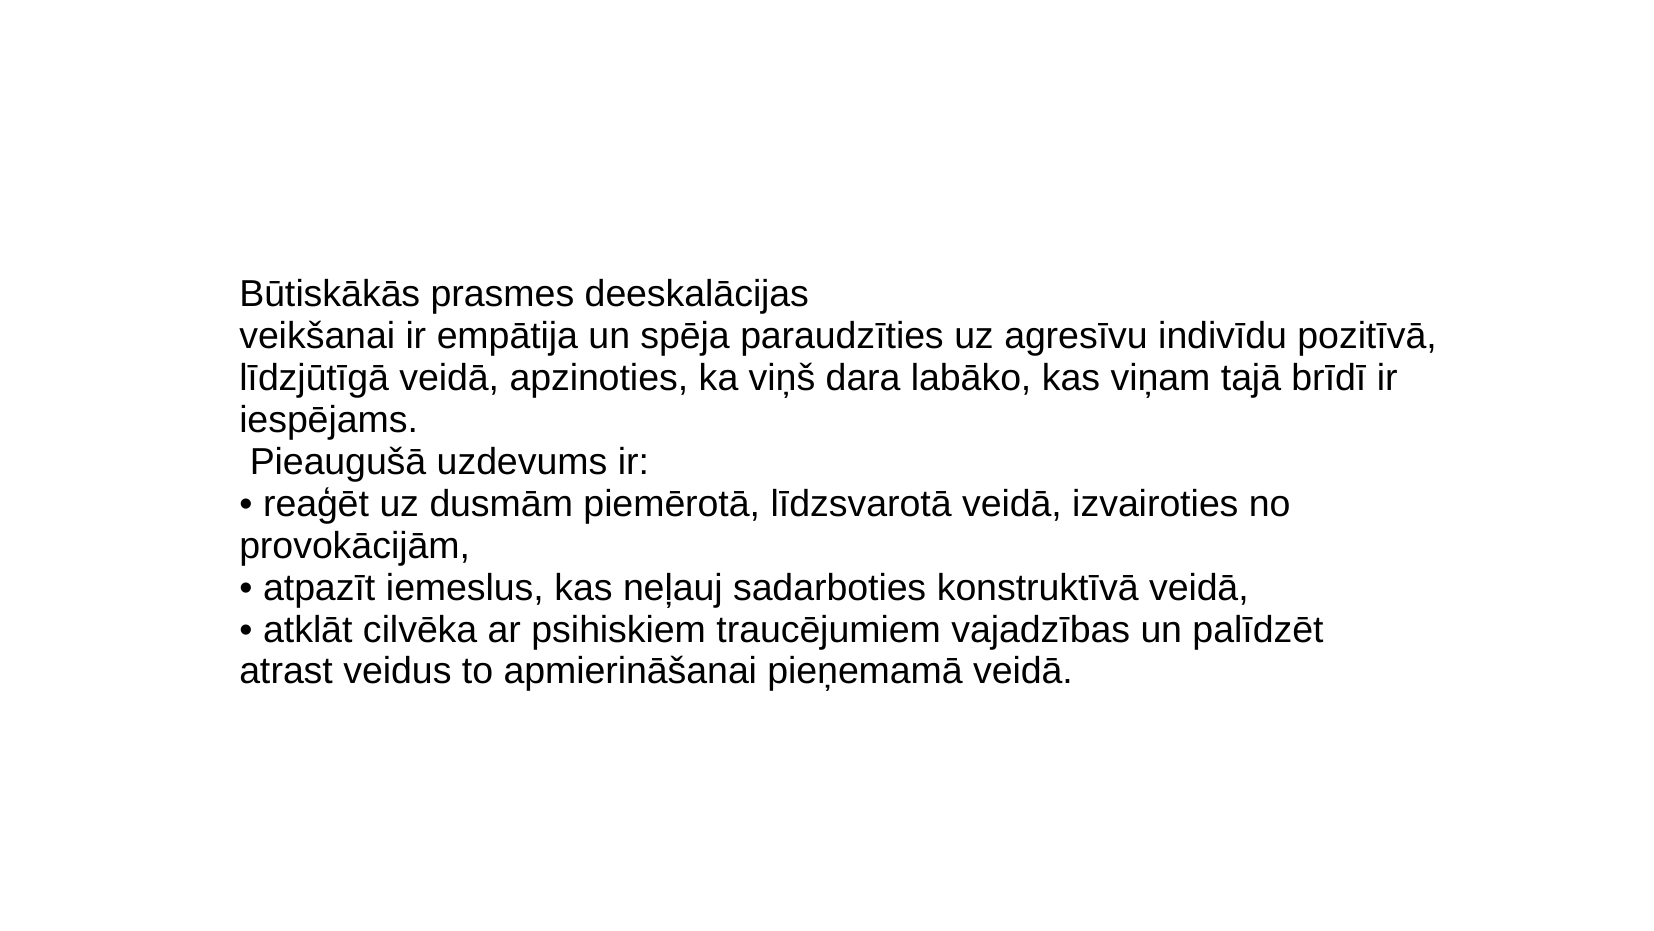

Būtiskākās prasmes deeskalācijas
veikšanai ir empātija un spēja paraudzīties uz agresīvu indivīdu pozitīvā,
līdzjūtīgā veidā, apzinoties, ka viņš dara labāko, kas viņam tajā brīdī ir
iespējams.
 Pieaugušā uzdevums ir:
• reaģēt uz dusmām piemērotā, līdzsvarotā veidā, izvairoties no
provokācijām,
• atpazīt iemeslus, kas neļauj sadarboties konstruktīvā veidā,
• atklāt cilvēka ar psihiskiem traucējumiem vajadzības un palīdzēt
atrast veidus to apmierināšanai pieņemamā veidā.